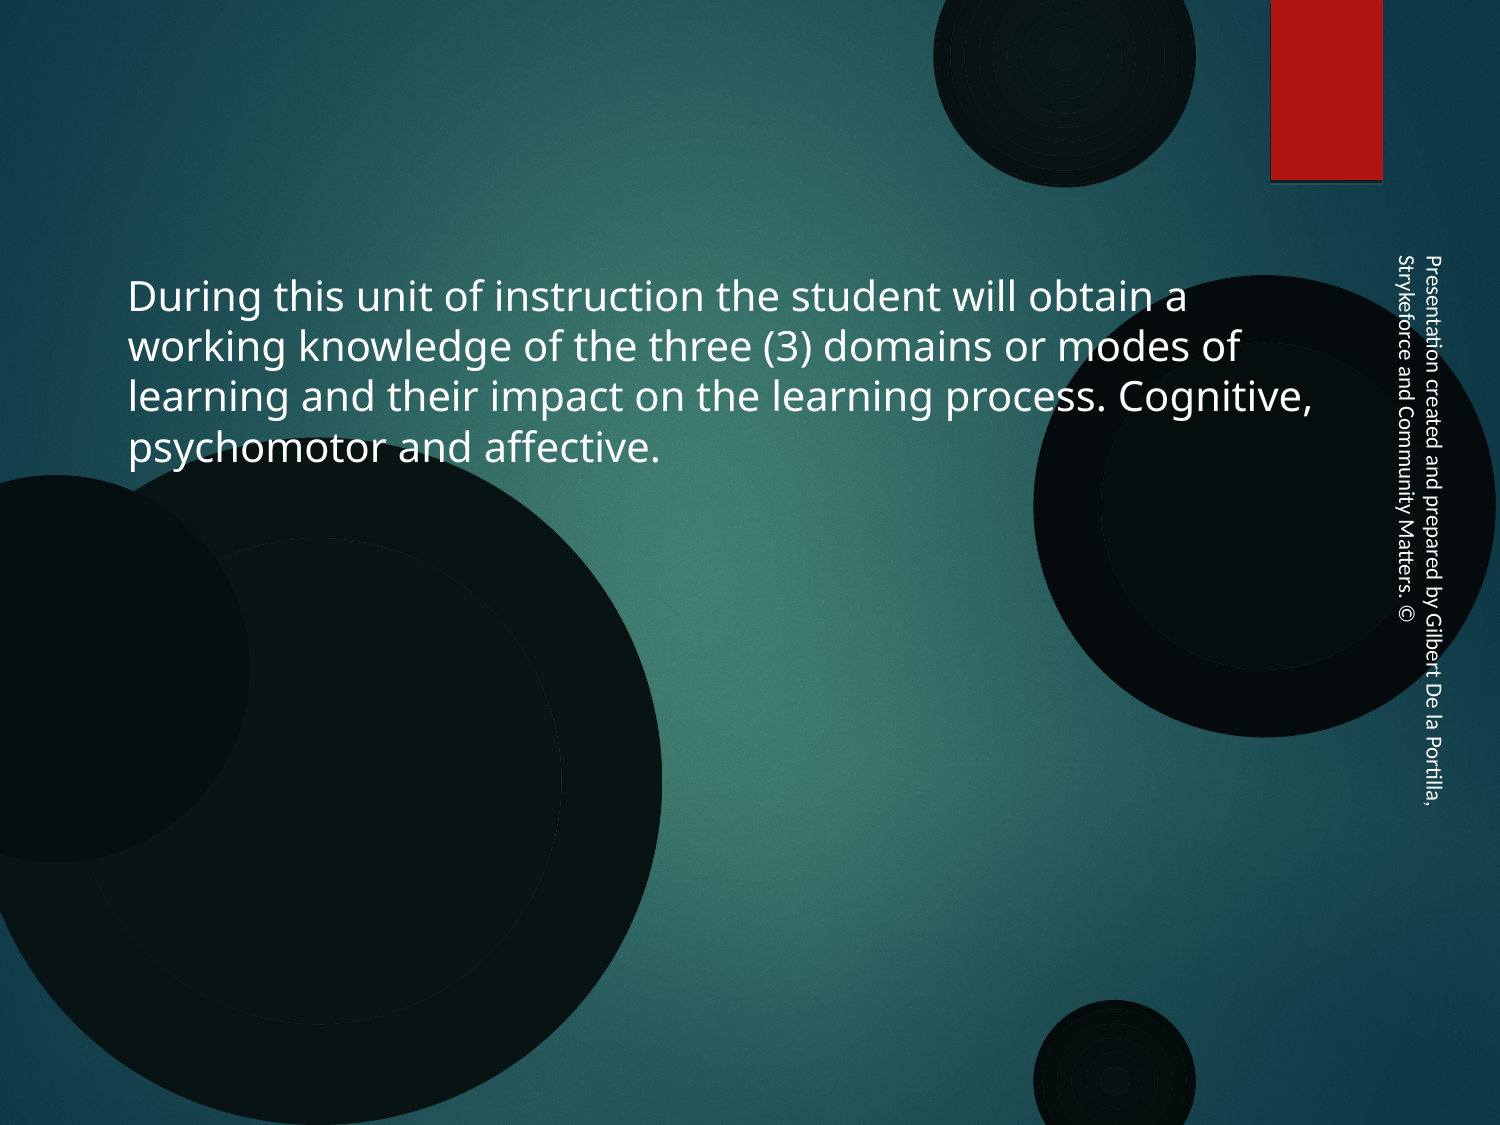

# During this unit of instruction the student will obtain a working knowledge of the three (3) domains or modes of learning and their impact on the learning process. Cognitive, psychomotor and affective.
Presentation created and prepared by Gilbert De la Portilla, Strykeforce and Community Matters. ©